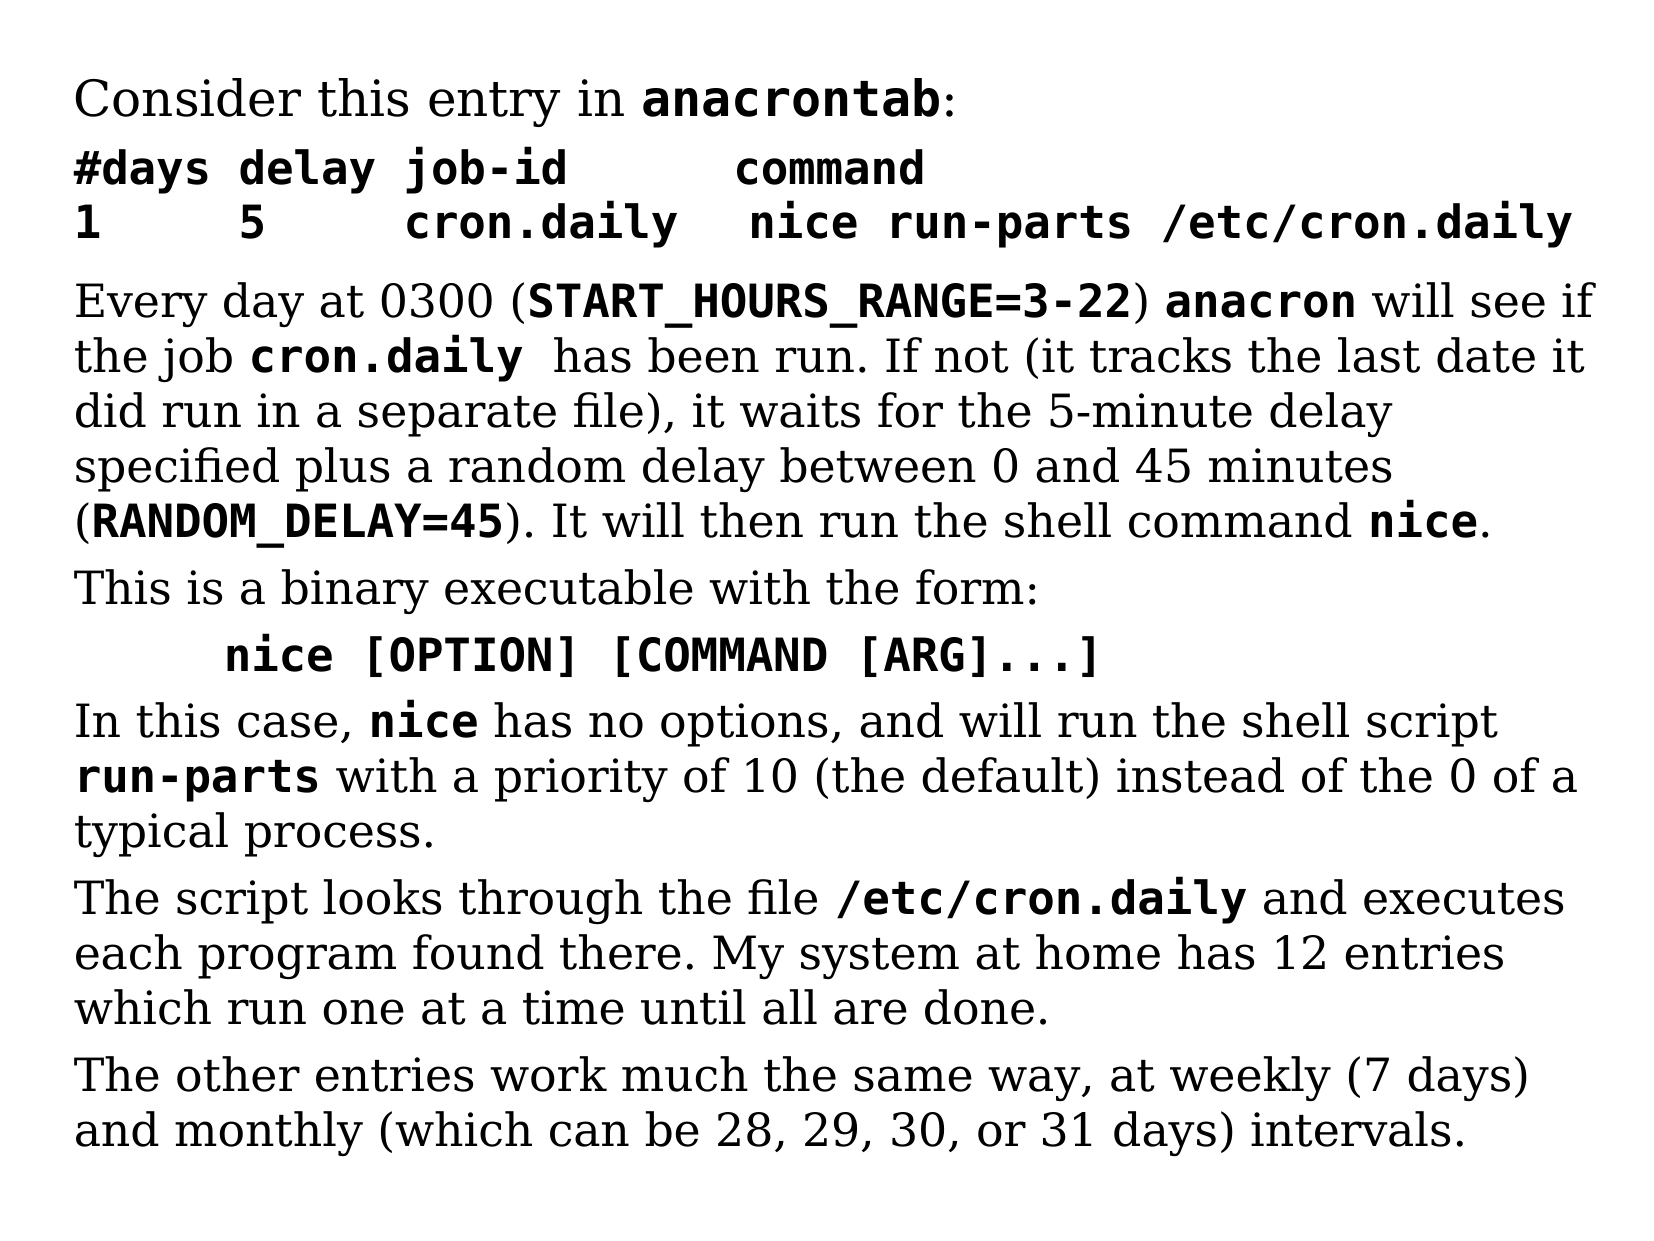

Consider this entry in anacrontab:
#days delay job-id command
1 5 cron.daily nice run-parts /etc/cron.daily
Every day at 0300 (START_HOURS_RANGE=3-22) anacron will see if the job cron.daily has been run. If not (it tracks the last date it did run in a separate file), it waits for the 5-minute delay specified plus a random delay between 0 and 45 minutes (RANDOM_DELAY=45). It will then run the shell command nice.
This is a binary executable with the form:
	nice [OPTION] [COMMAND [ARG]...]
In this case, nice has no options, and will run the shell script run-parts with a priority of 10 (the default) instead of the 0 of a typical process.
The script looks through the file /etc/cron.daily and executes each program found there. My system at home has 12 entries which run one at a time until all are done.
The other entries work much the same way, at weekly (7 days) and monthly (which can be 28, 29, 30, or 31 days) intervals.